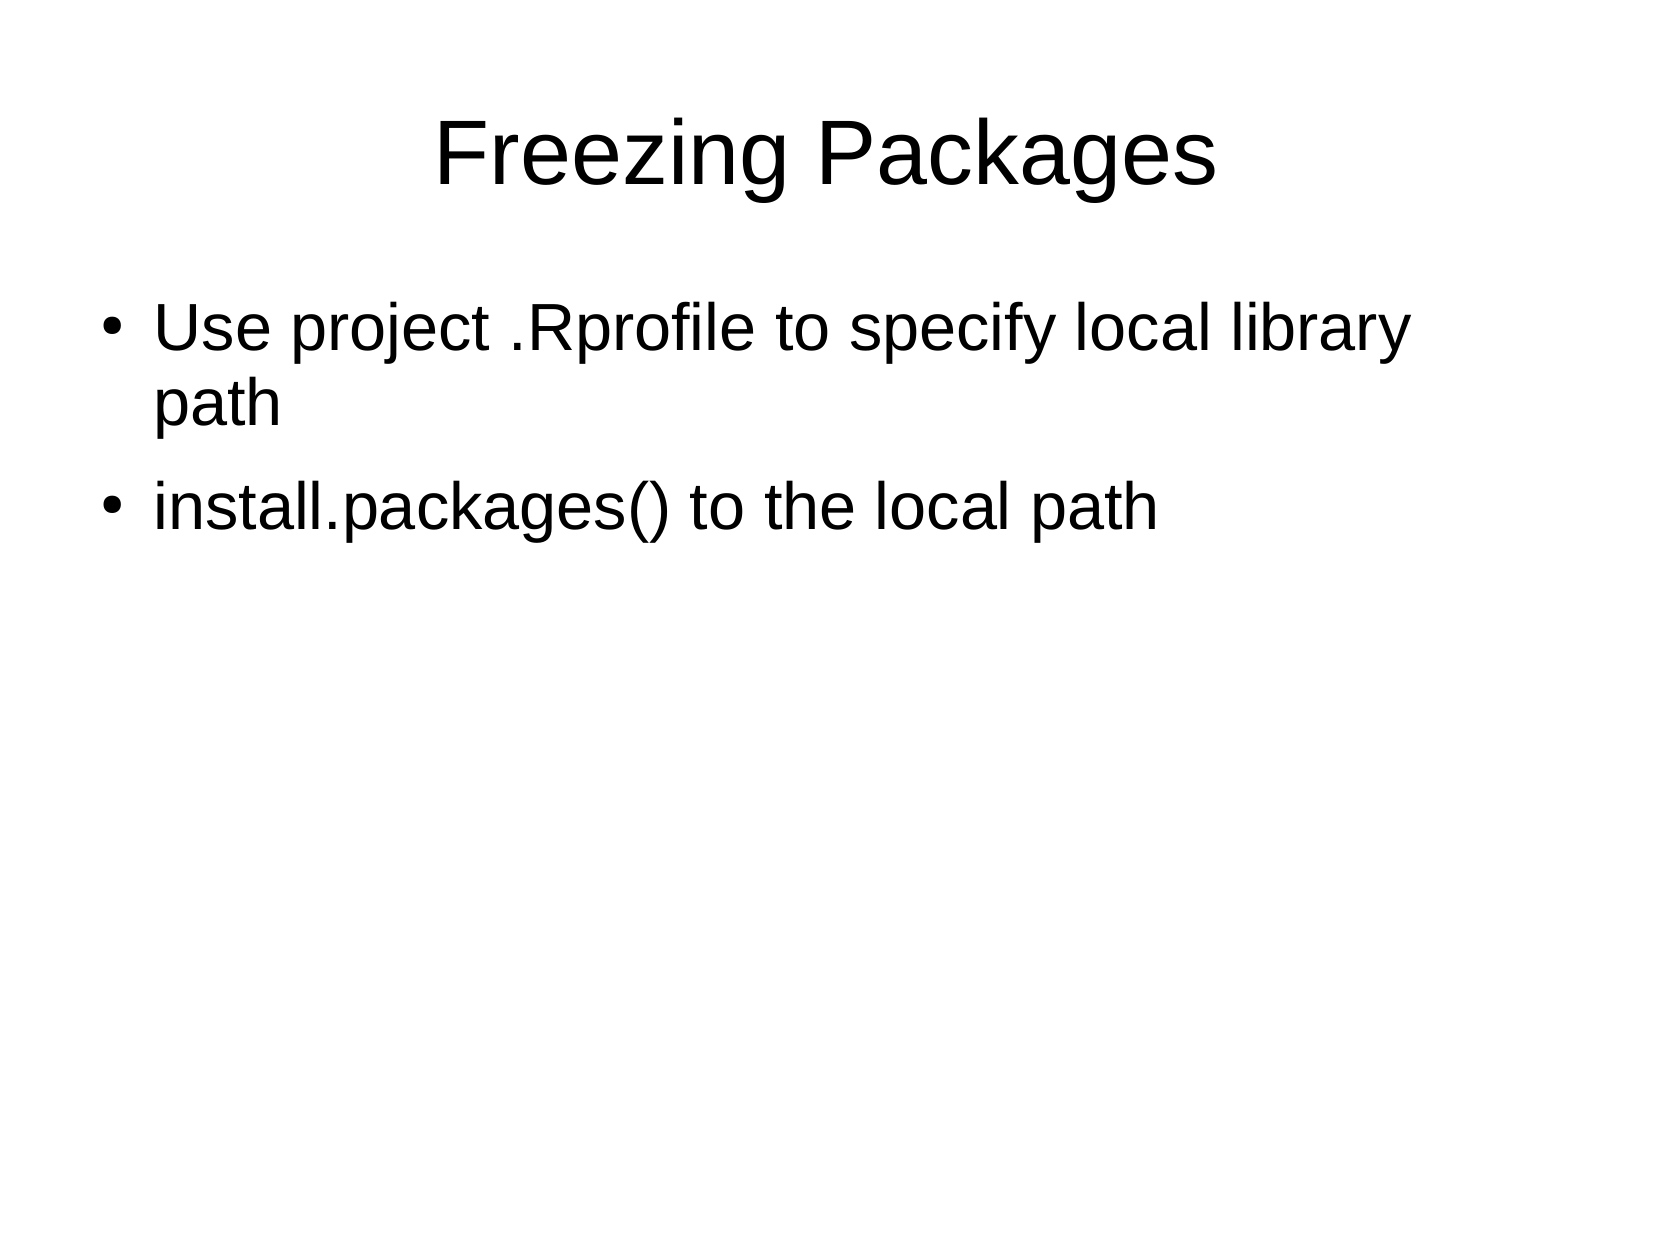

# Freezing Packages
Use project .Rprofile to specify local library path
install.packages() to the local path